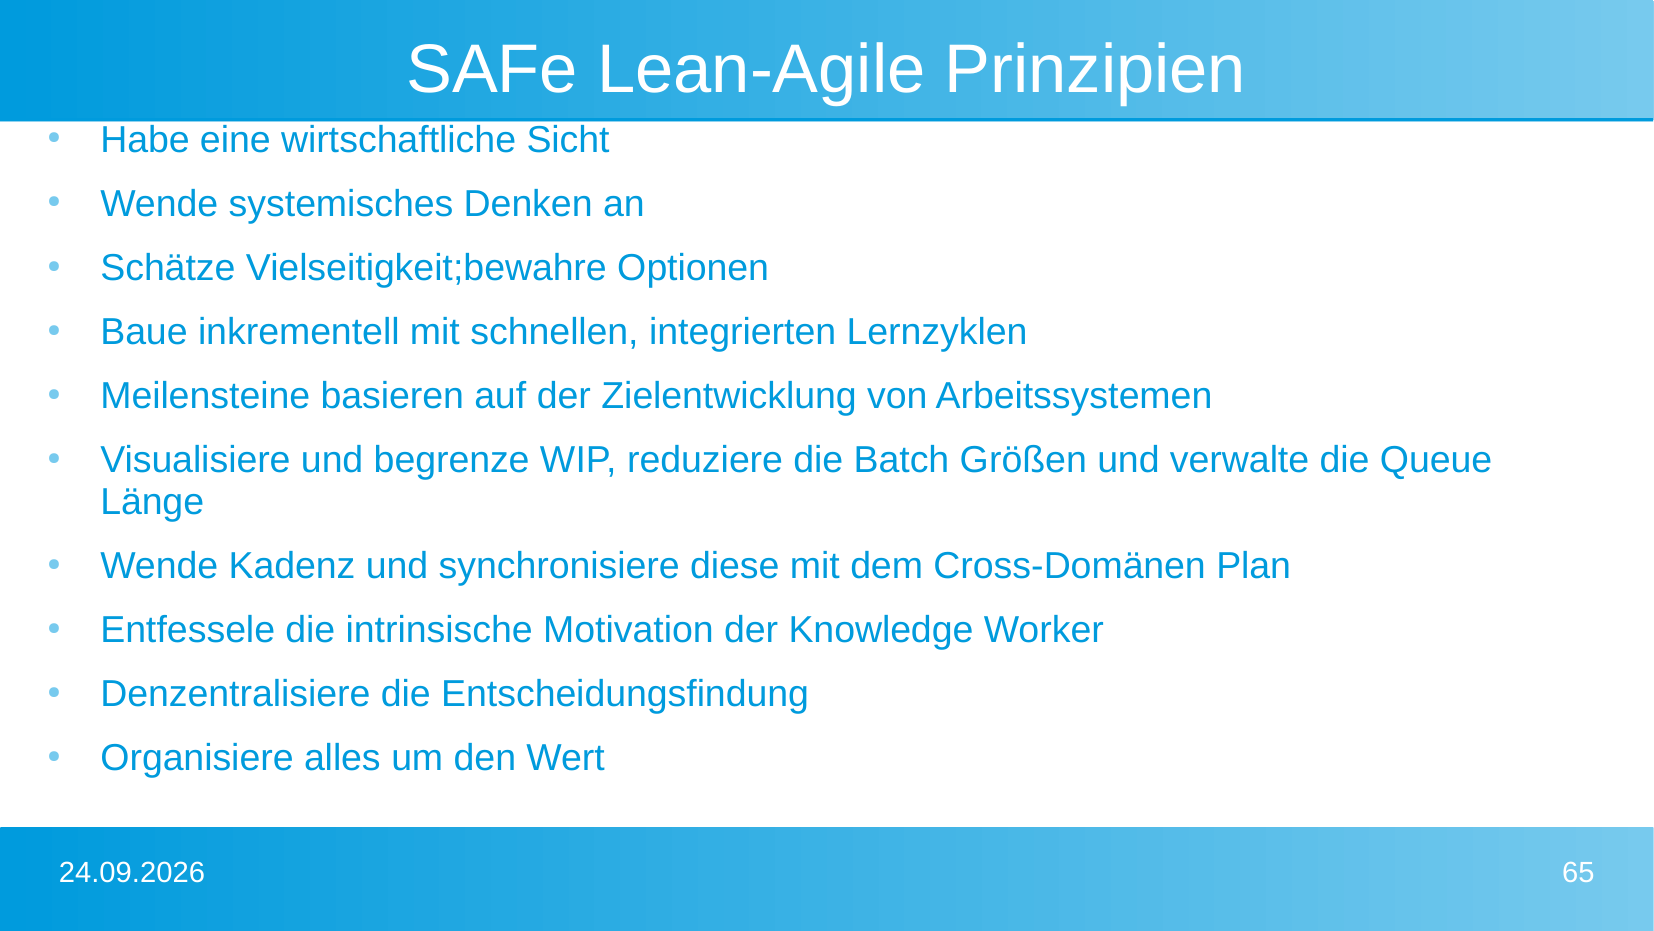

# SAFe Lean-Agile Prinzipien
Habe eine wirtschaftliche Sicht
Wende systemisches Denken an
Schätze Vielseitigkeit;bewahre Optionen
Baue inkrementell mit schnellen, integrierten Lernzyklen
Meilensteine basieren auf der Zielentwicklung von Arbeitssystemen
Visualisiere und begrenze WIP, reduziere die Batch Größen und verwalte die Queue Länge
Wende Kadenz und synchronisiere diese mit dem Cross-Domänen Plan
Entfessele die intrinsische Motivation der Knowledge Worker
Denzentralisiere die Entscheidungsfindung
Organisiere alles um den Wert
65